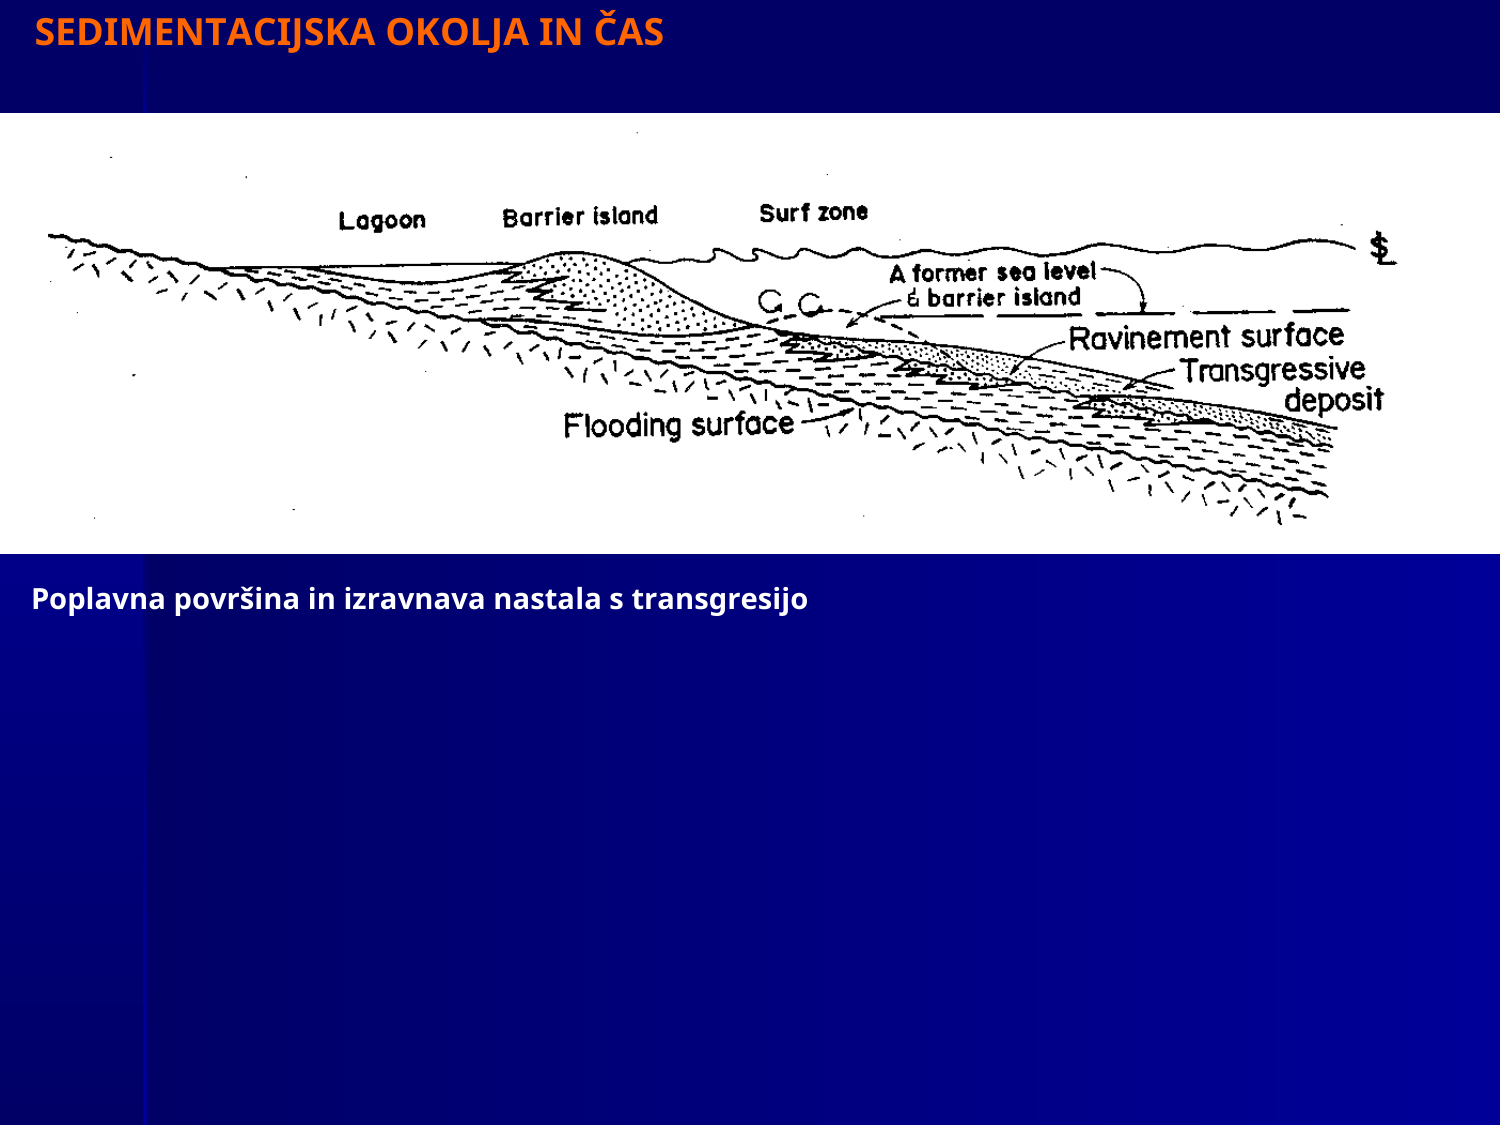

SEDIMENTACIJSKA OKOLJA IN ČAS
Poplavna površina in izravnava nastala s transgresijo